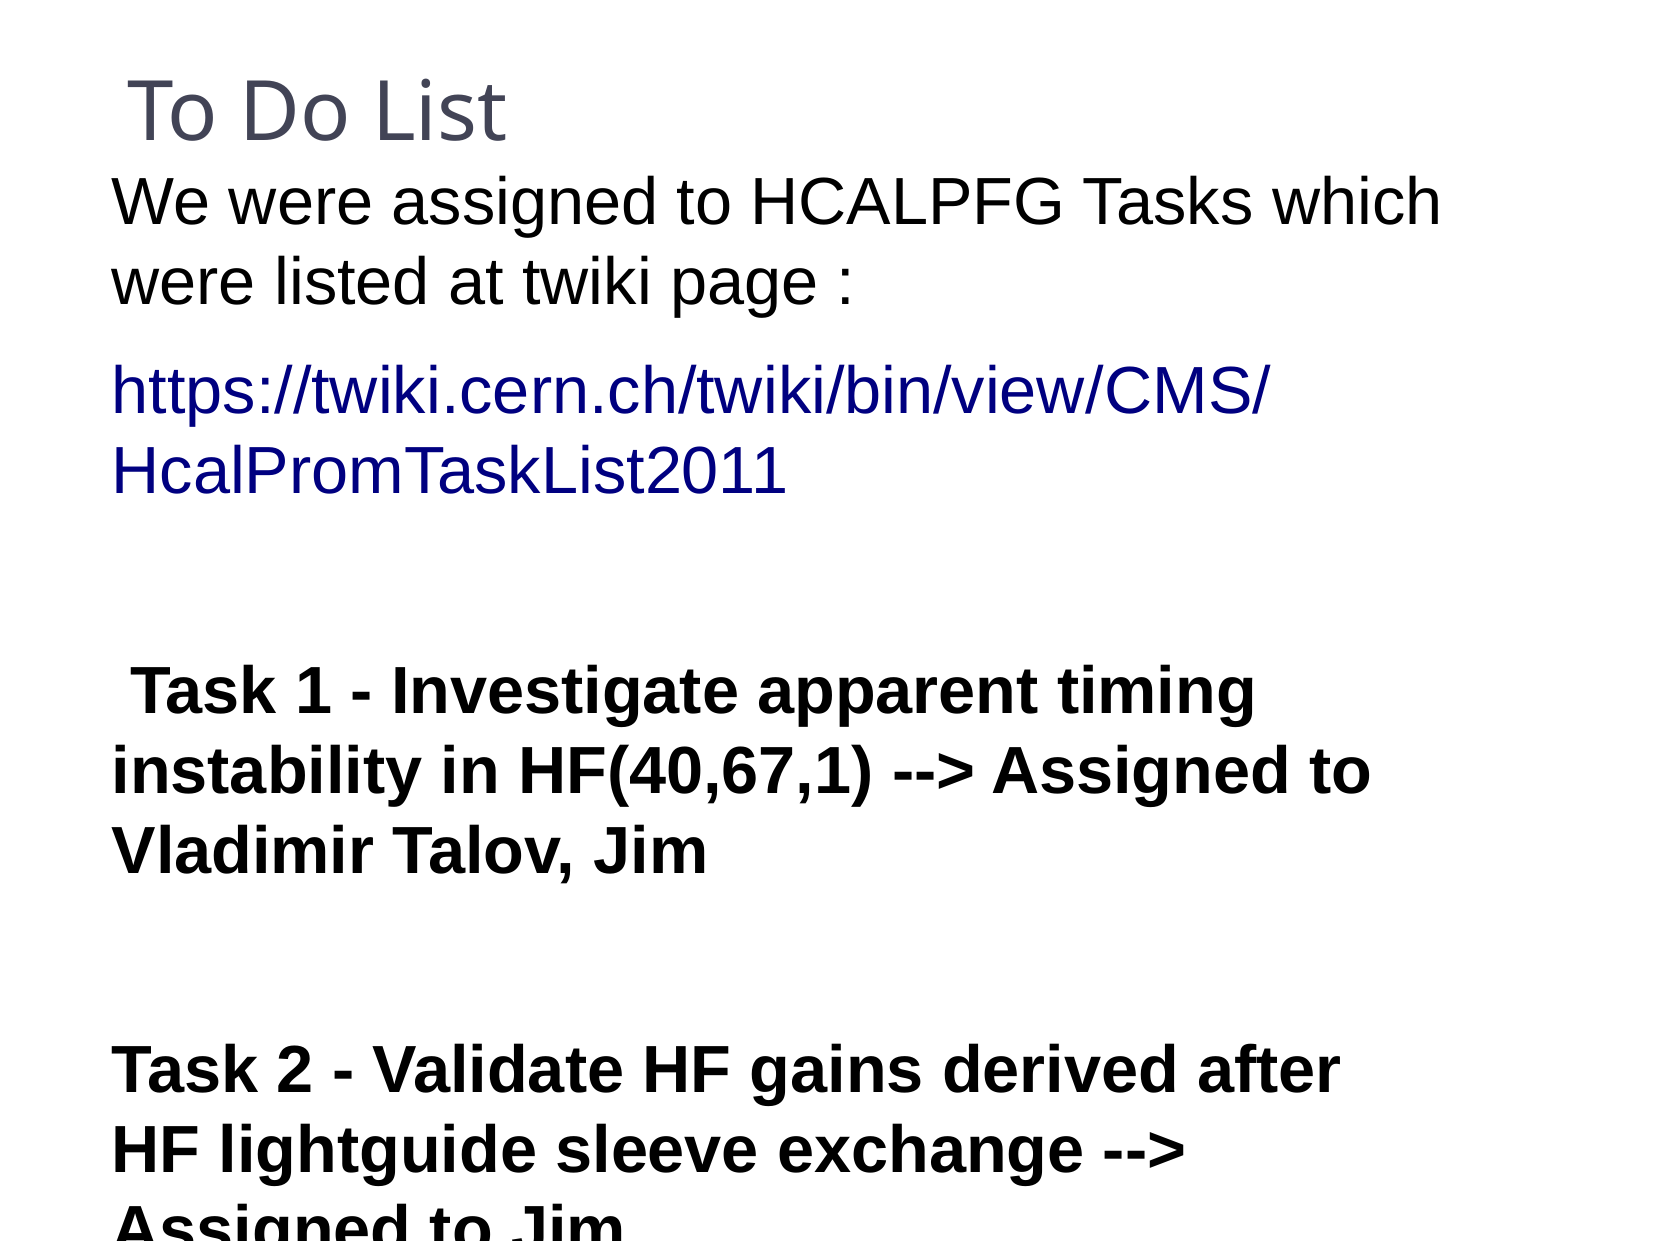

# To Do List
We were assigned to HCALPFG Tasks which were listed at twiki page :
https://twiki.cern.ch/twiki/bin/view/CMS/HcalPromTaskList2011
 Task 1 - Investigate apparent timing instability in HF(40,67,1) --> Assigned to Vladimir Talov, Jim
Task 2 - Validate HF gains derived after HF lightguide sleeve exchange --> Assigned to Jim